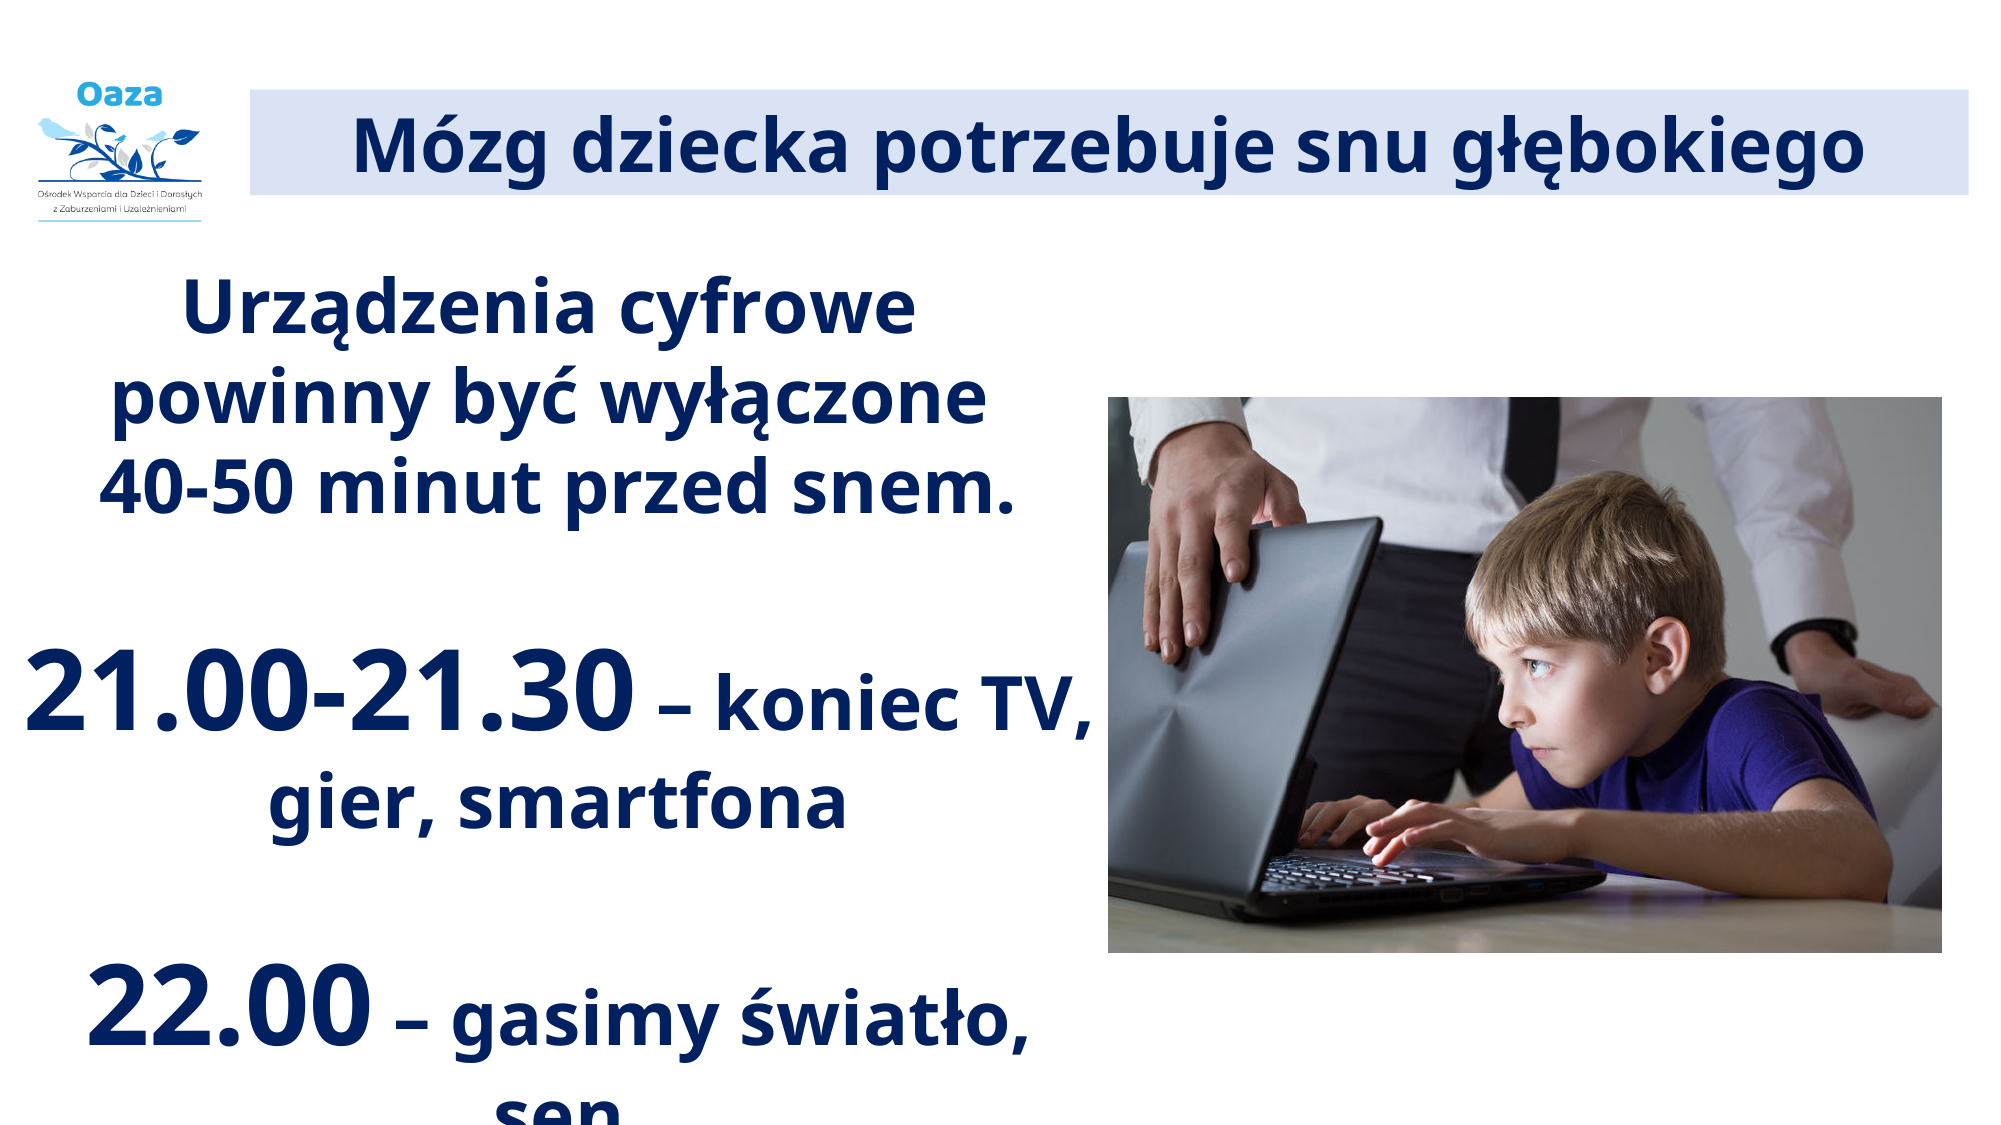

Mózg dziecka potrzebuje snu głębokiego
Urządzenia cyfrowe
powinny być wyłączone
40-50 minut przed snem.
21.00-21.30 – koniec TV, gier, smartfona
22.00 – gasimy światło, sen